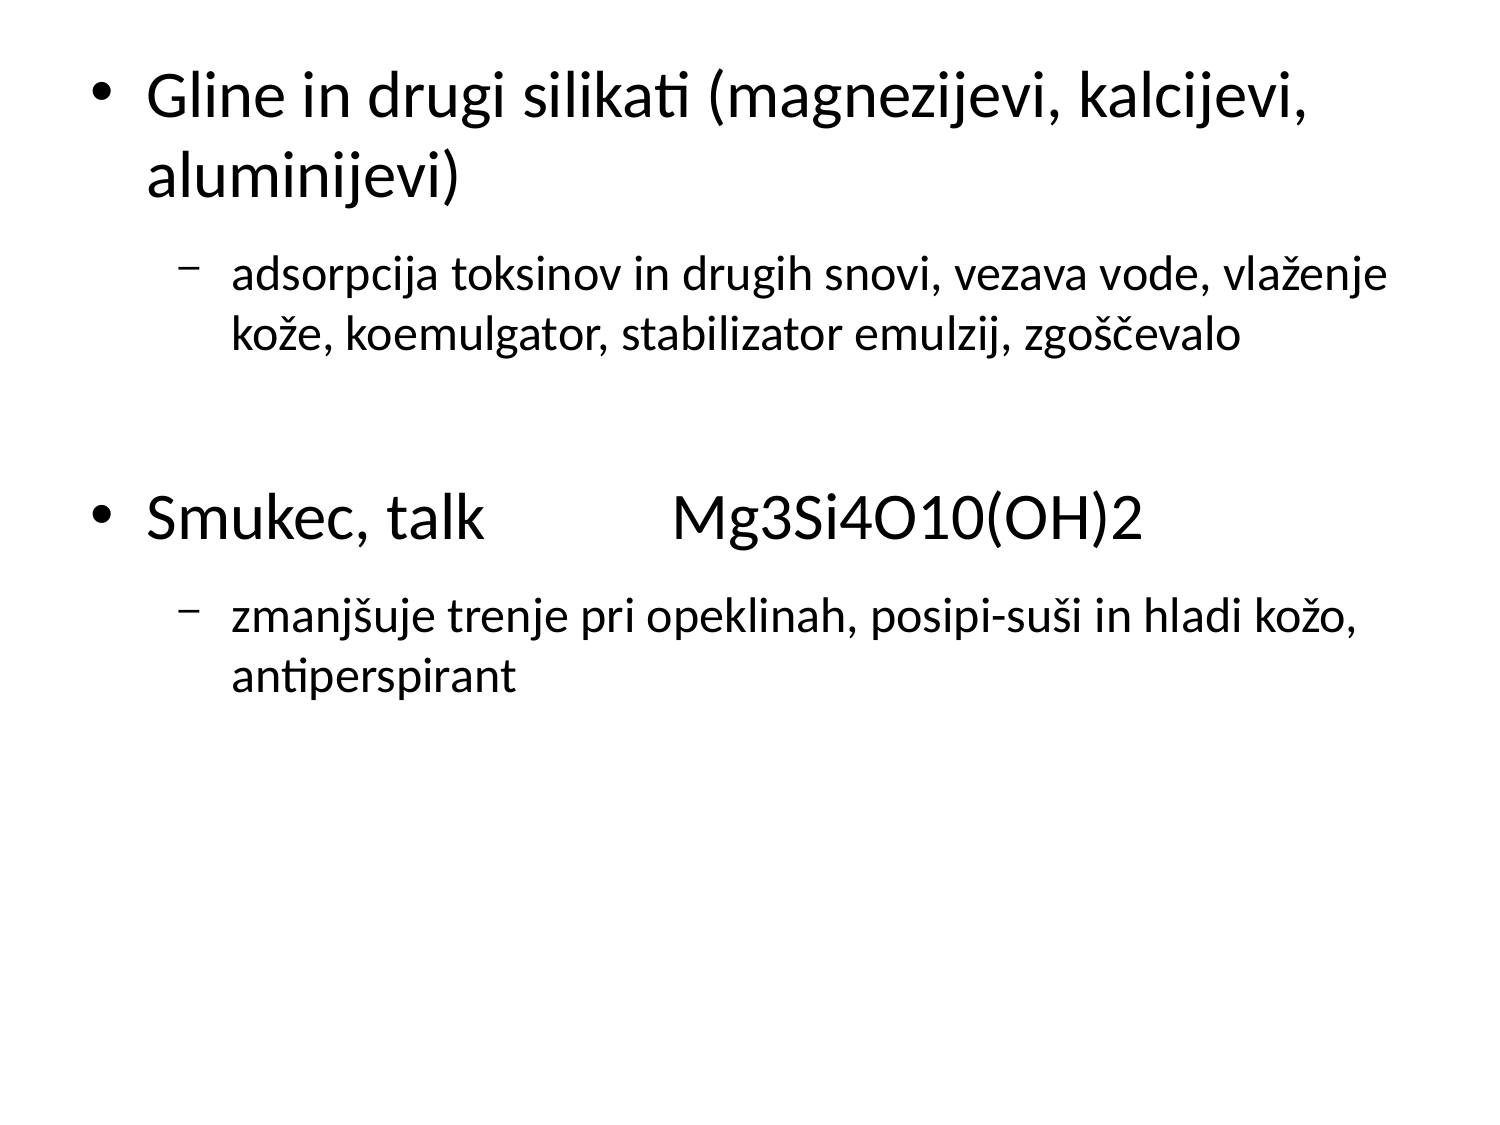

# Gline in drugi silikati (magnezijevi, kalcijevi, aluminijevi)
adsorpcija toksinov in drugih snovi, vezava vode, vlaženje kože, koemulgator, stabilizator emulzij, zgoščevalo
Smukec, talk			Mg3Si4O10(OH)2
zmanjšuje trenje pri opeklinah, posipi-suši in hladi kožo, antiperspirant